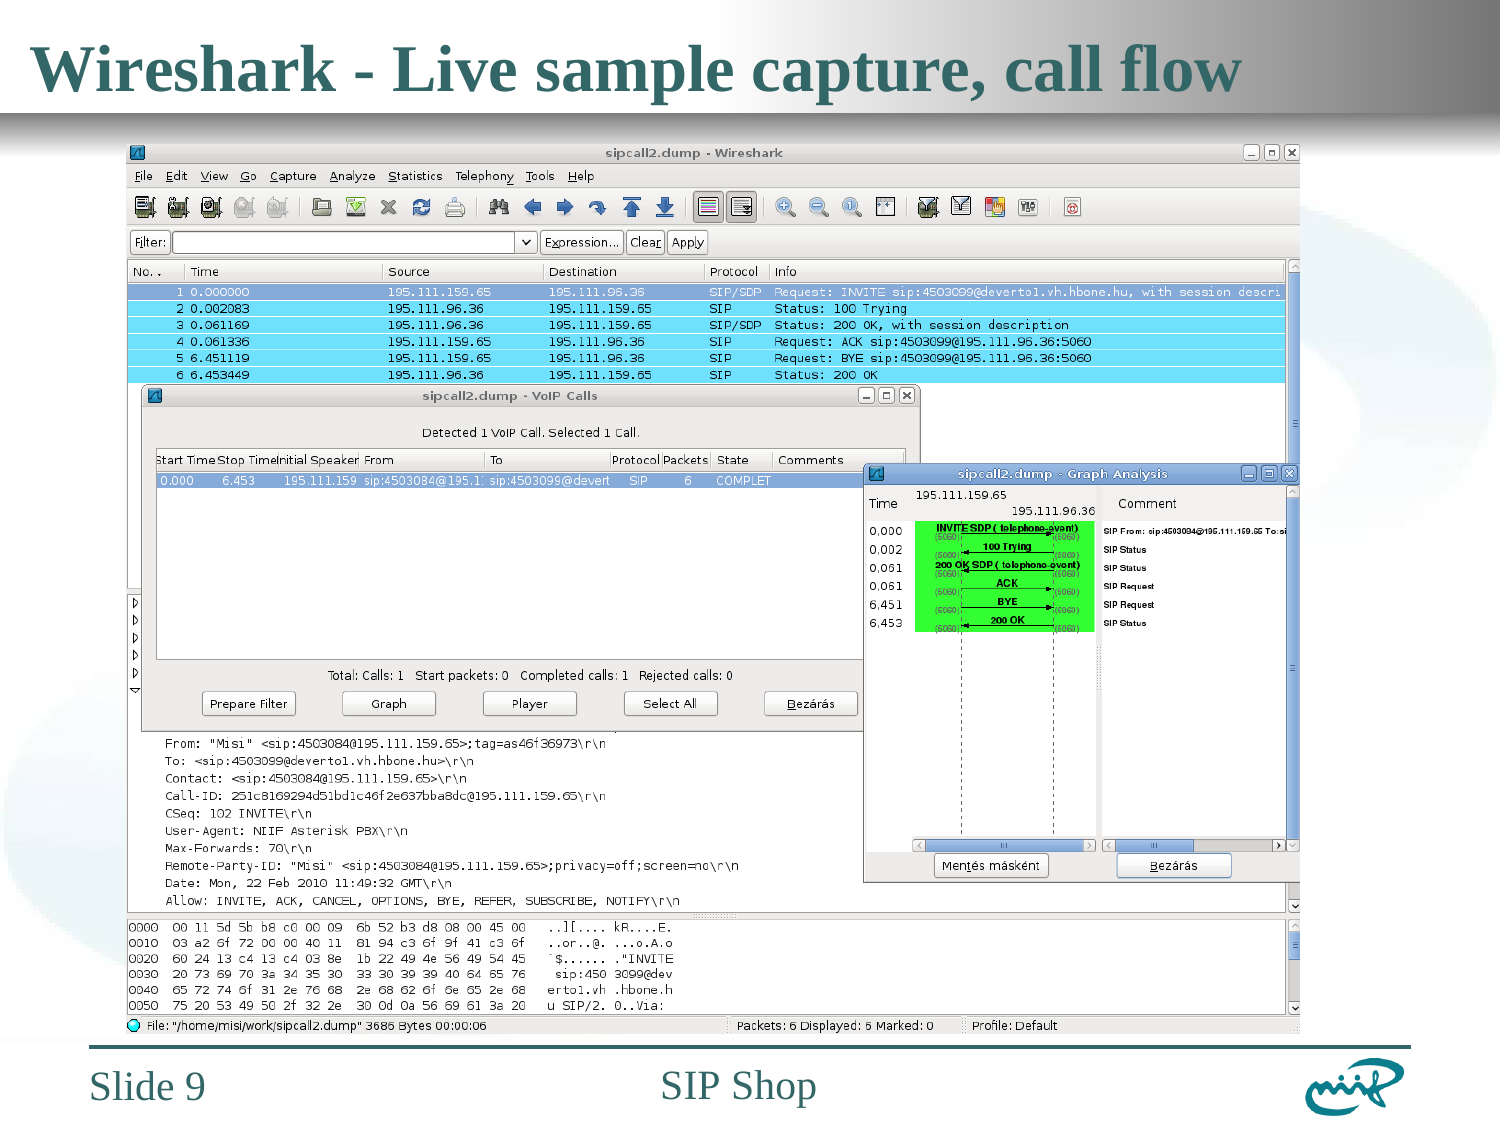

# Wireshark - Live sample capture, call flow
9